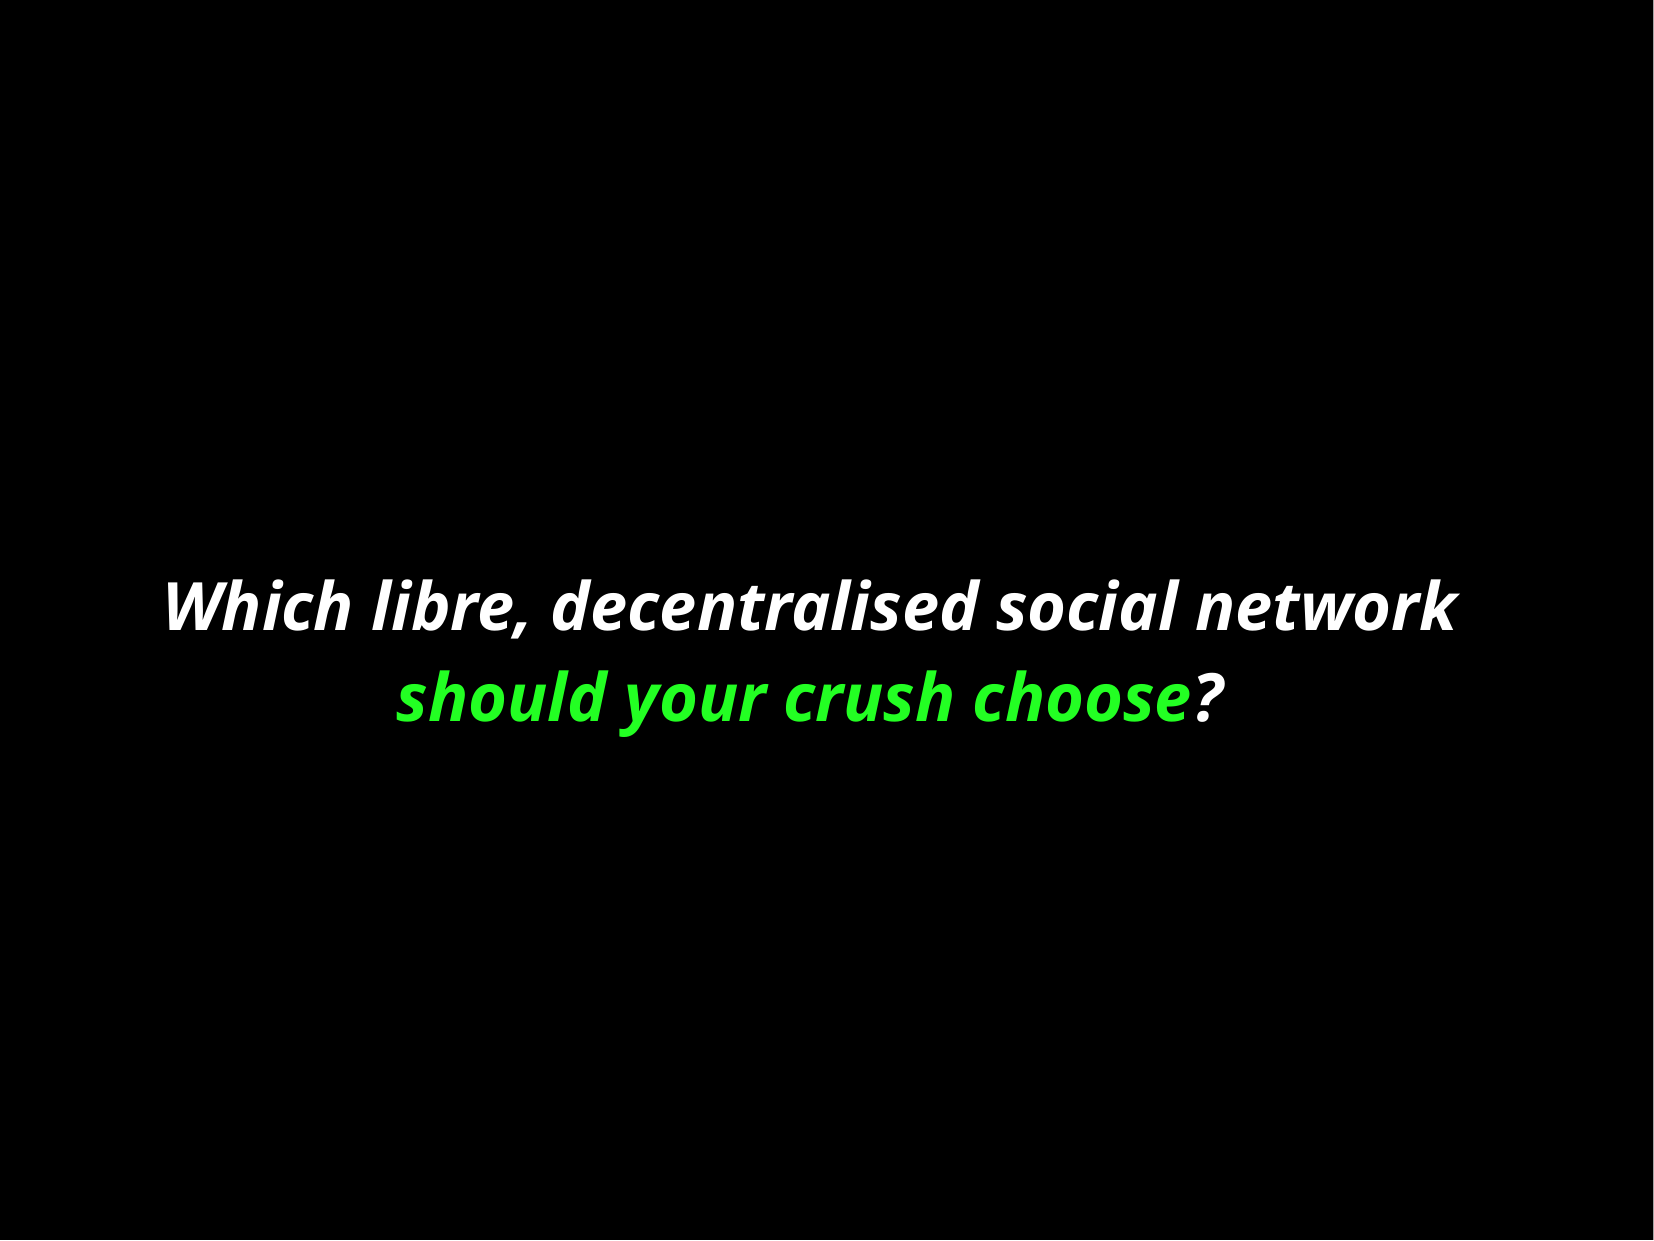

# Which libre, decentralised social network should your crush choose?